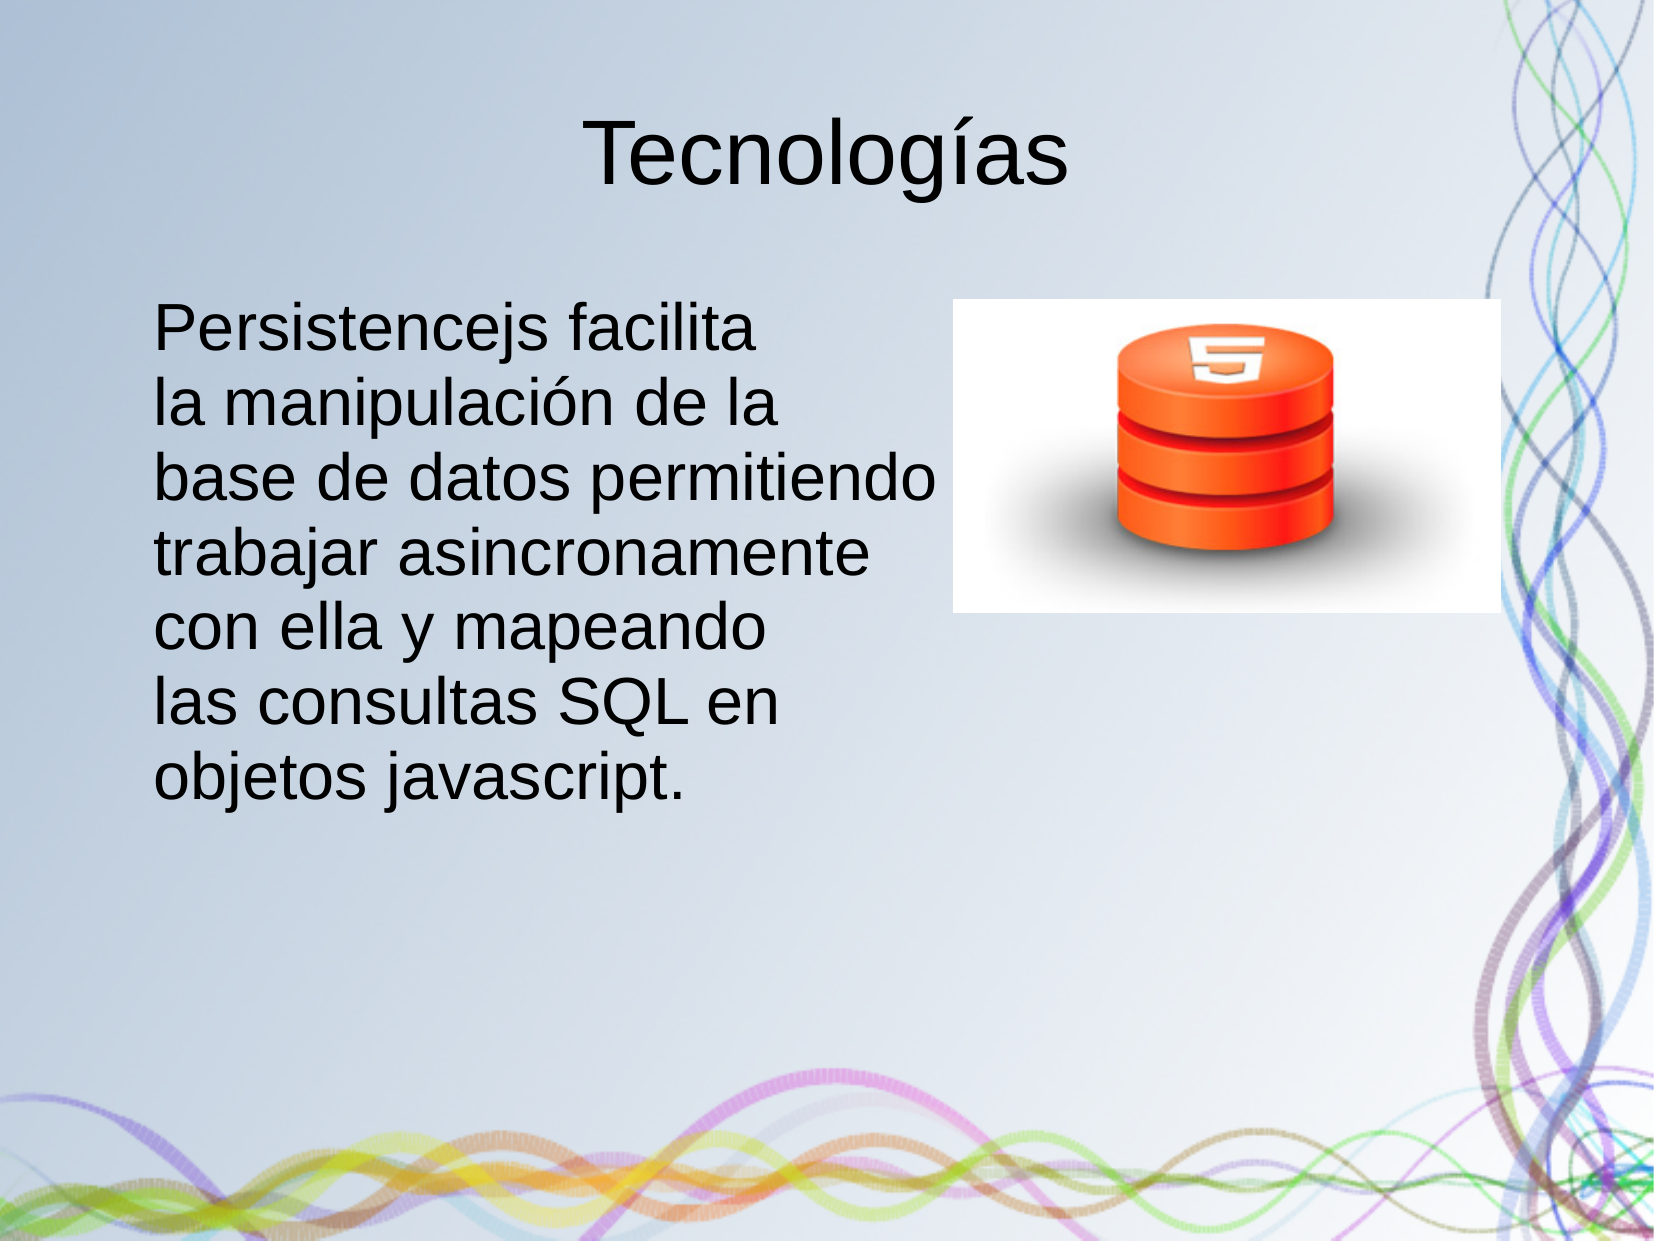

# Tecnologías
Persistencejs facilita
la manipulación de la
base de datos permitiendo
trabajar asincronamente
con ella y mapeando
las consultas SQL en
objetos javascript.